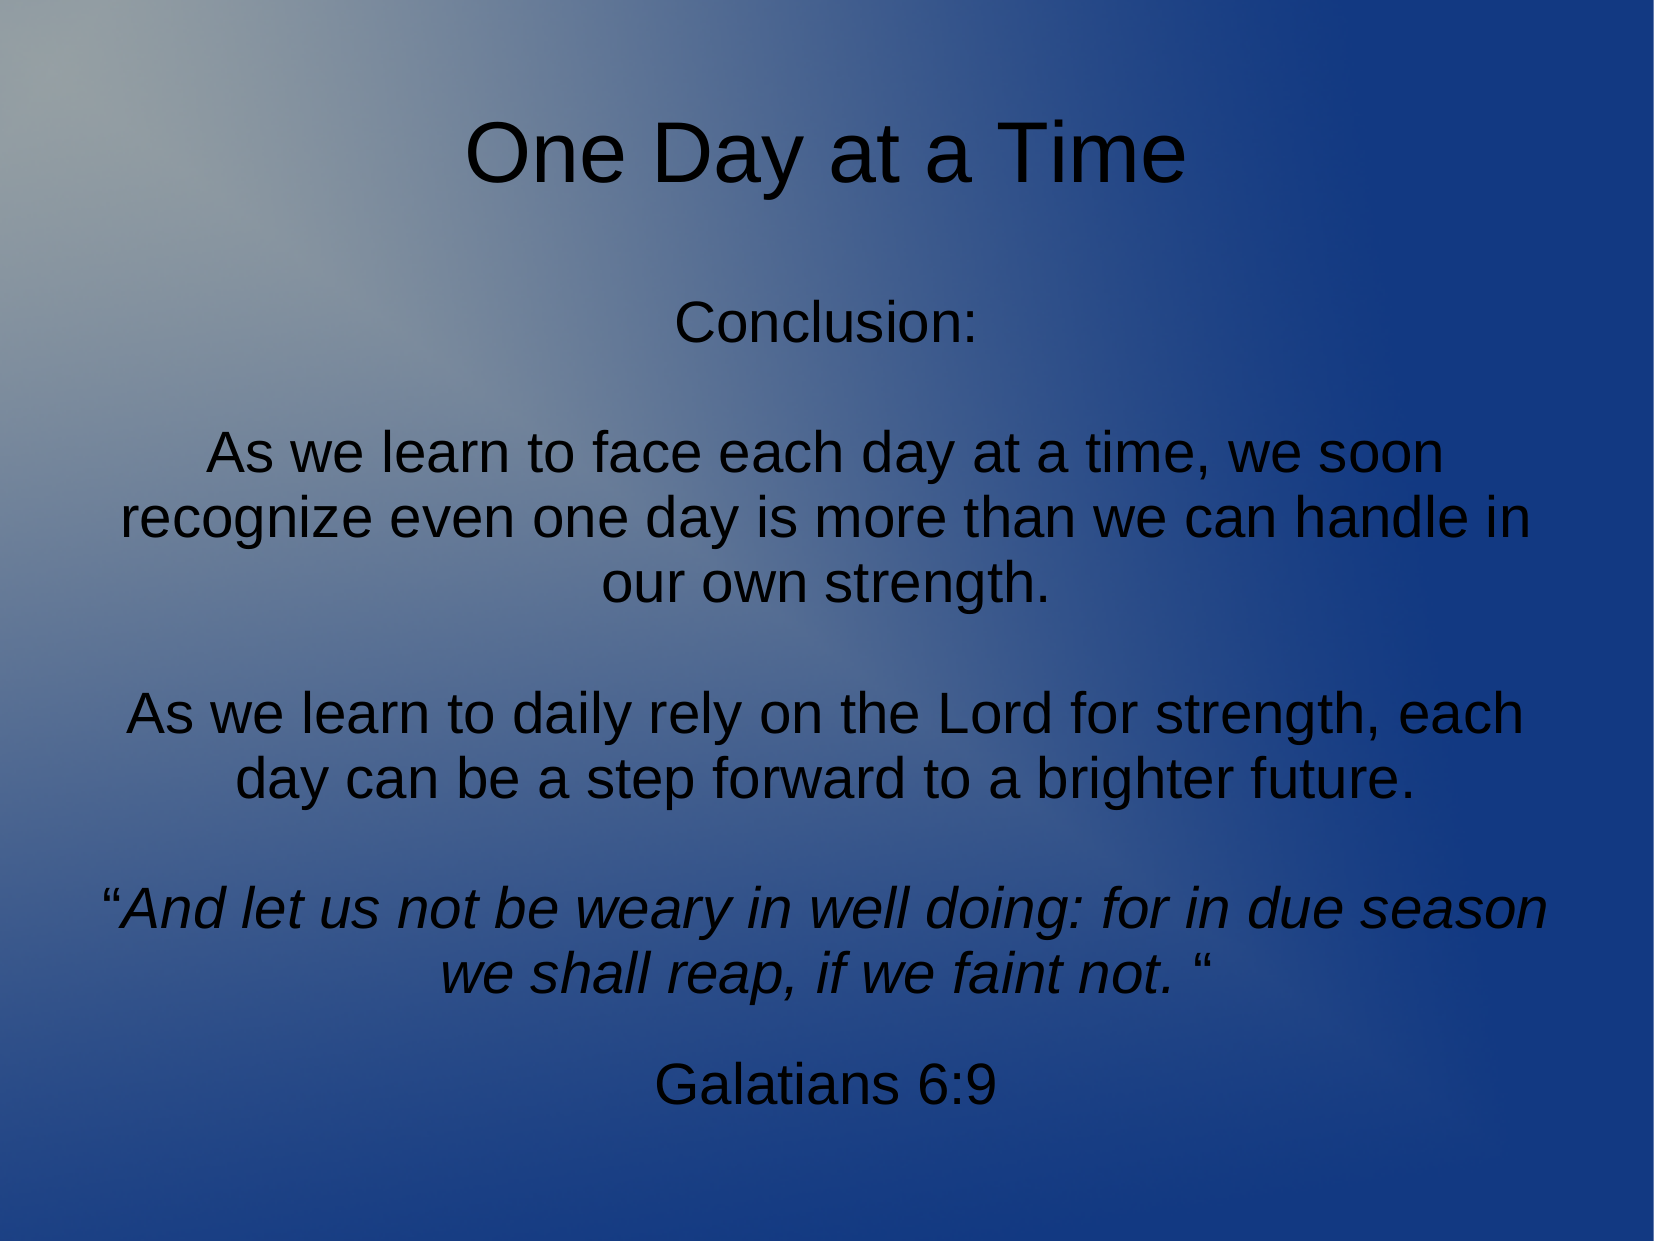

# One Day at a Time
Conclusion:
As we learn to face each day at a time, we soon recognize even one day is more than we can handle in our own strength.
As we learn to daily rely on the Lord for strength, each day can be a step forward to a brighter future.
“And let us not be weary in well doing: for in due season we shall reap, if we faint not. “
Galatians 6:9